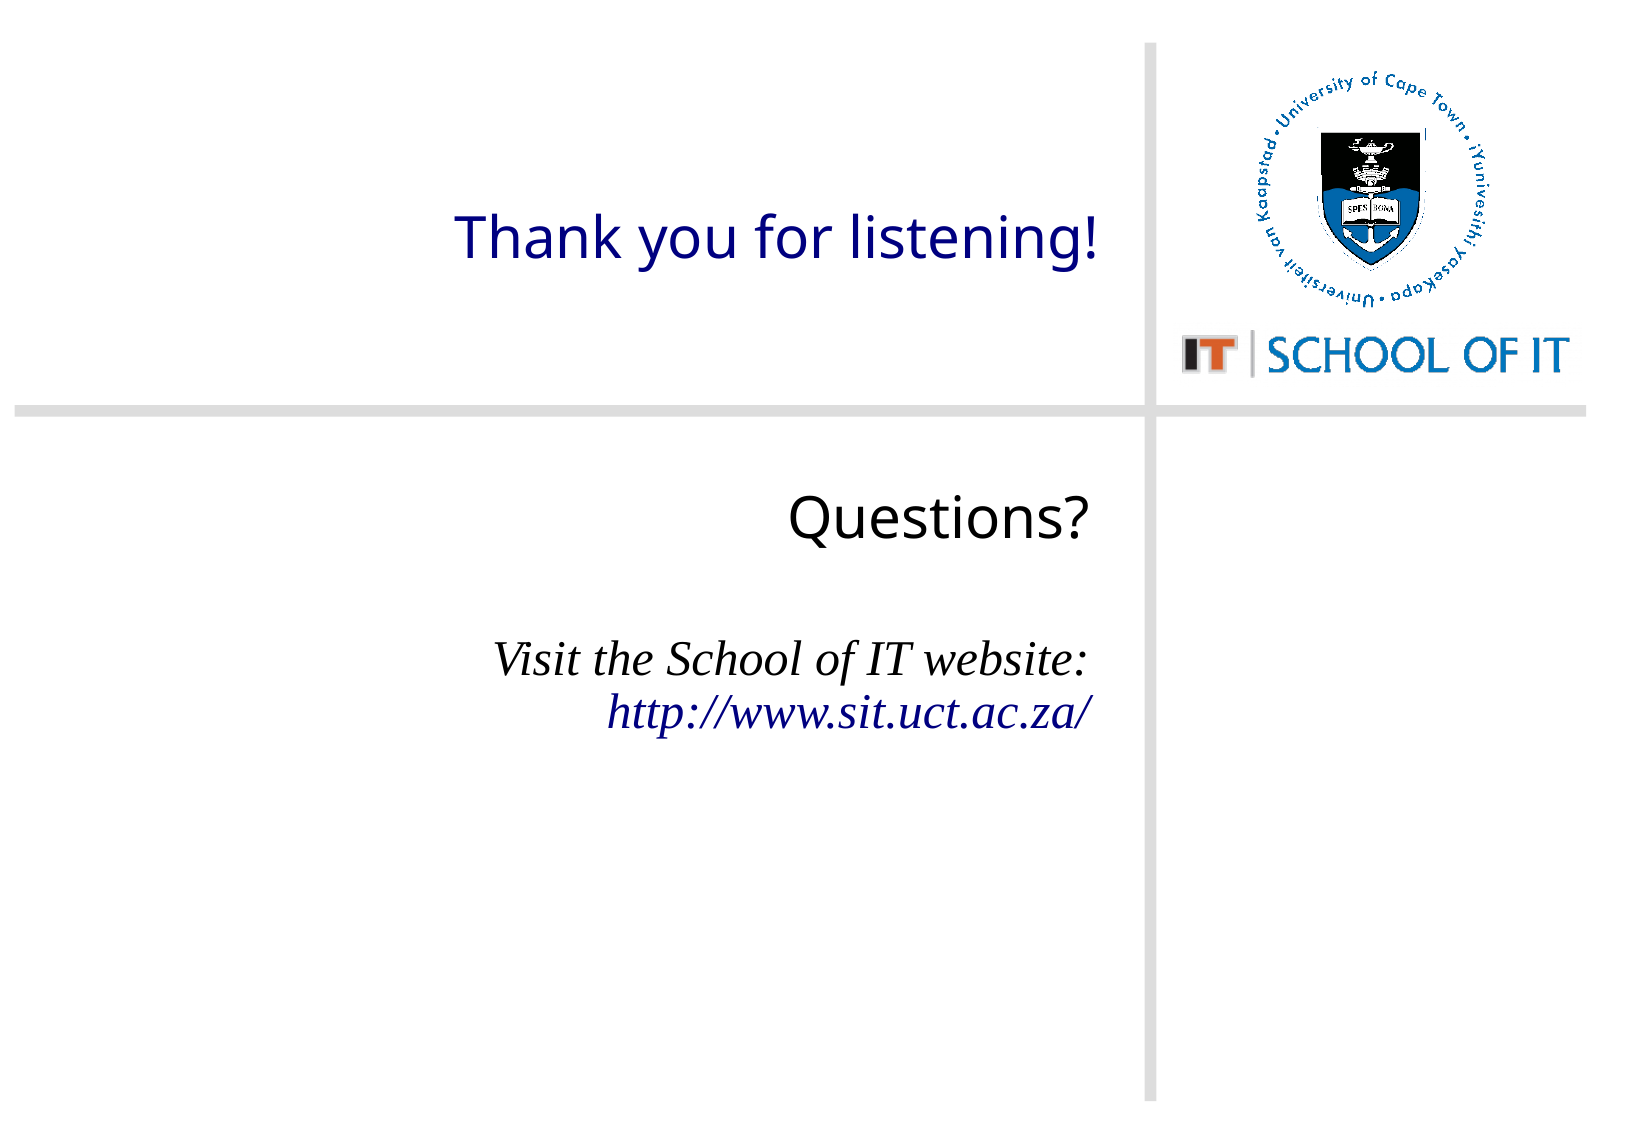

# Thank you for listening!
Questions?
Visit the School of IT website:
http://www.sit.uct.ac.za/